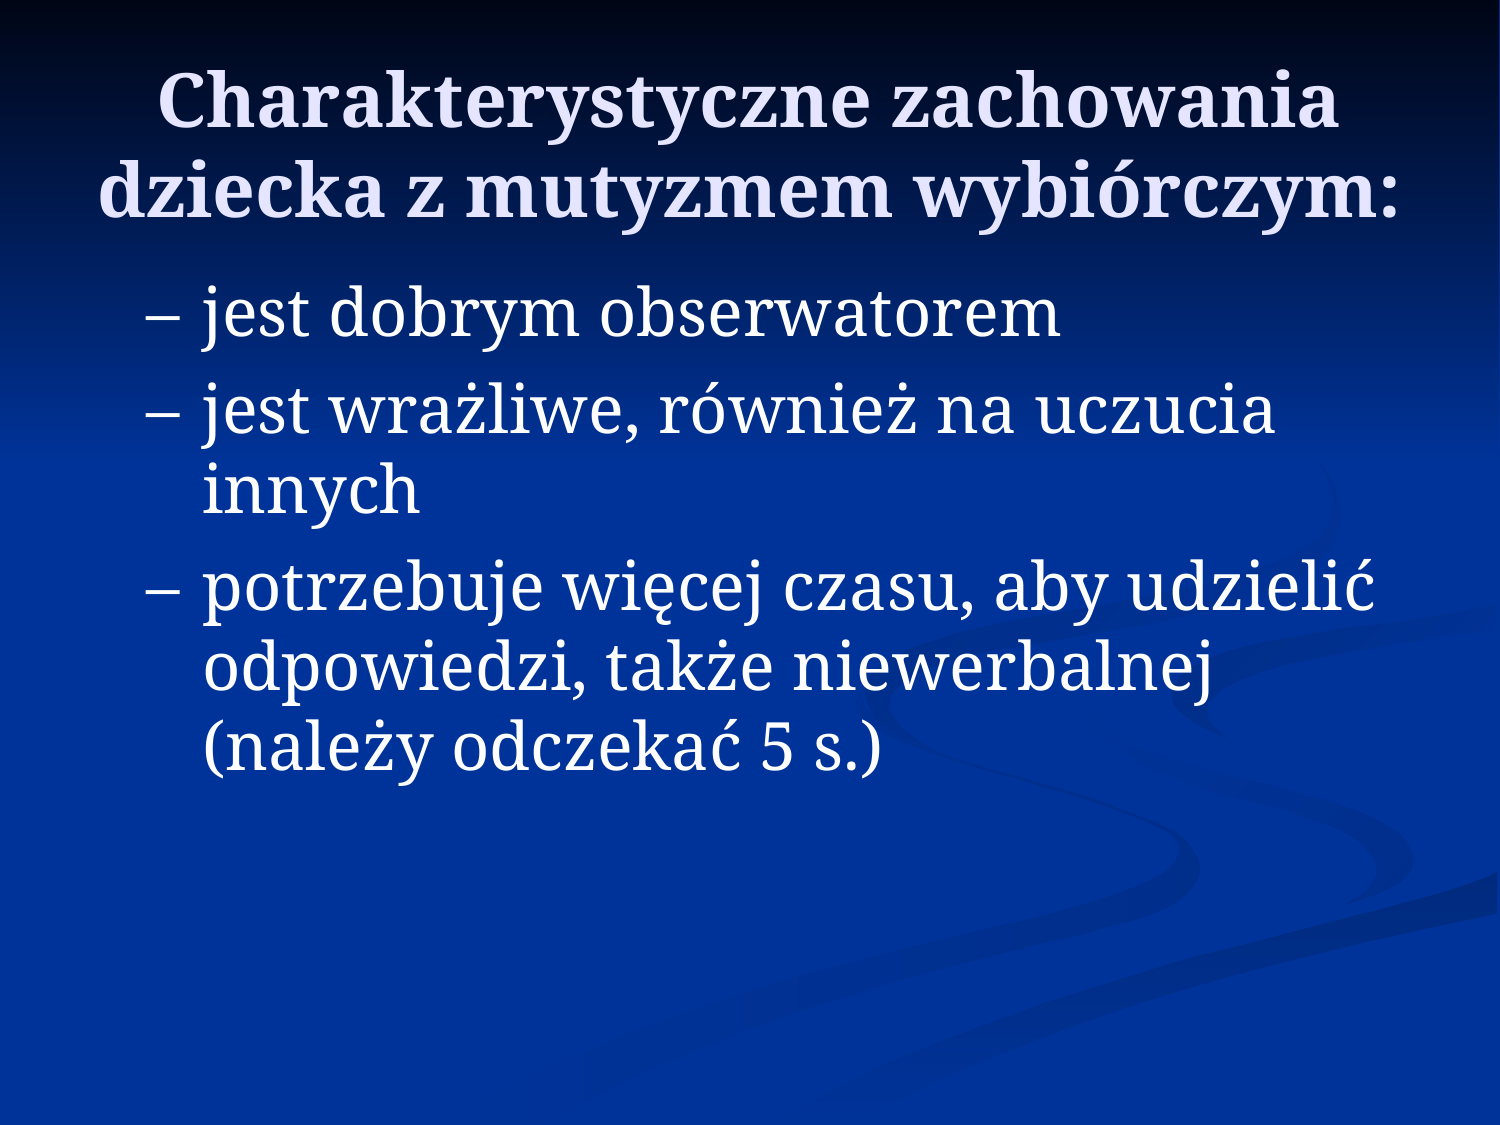

# Charakterystyczne zachowania dziecka z mutyzmem wybiórczym:
–	jest dobrym obserwatorem
–	jest wrażliwe, również na uczucia innych
–	potrzebuje więcej czasu, aby udzielić odpowiedzi, także niewerbalnej (należy odczekać 5 s.)